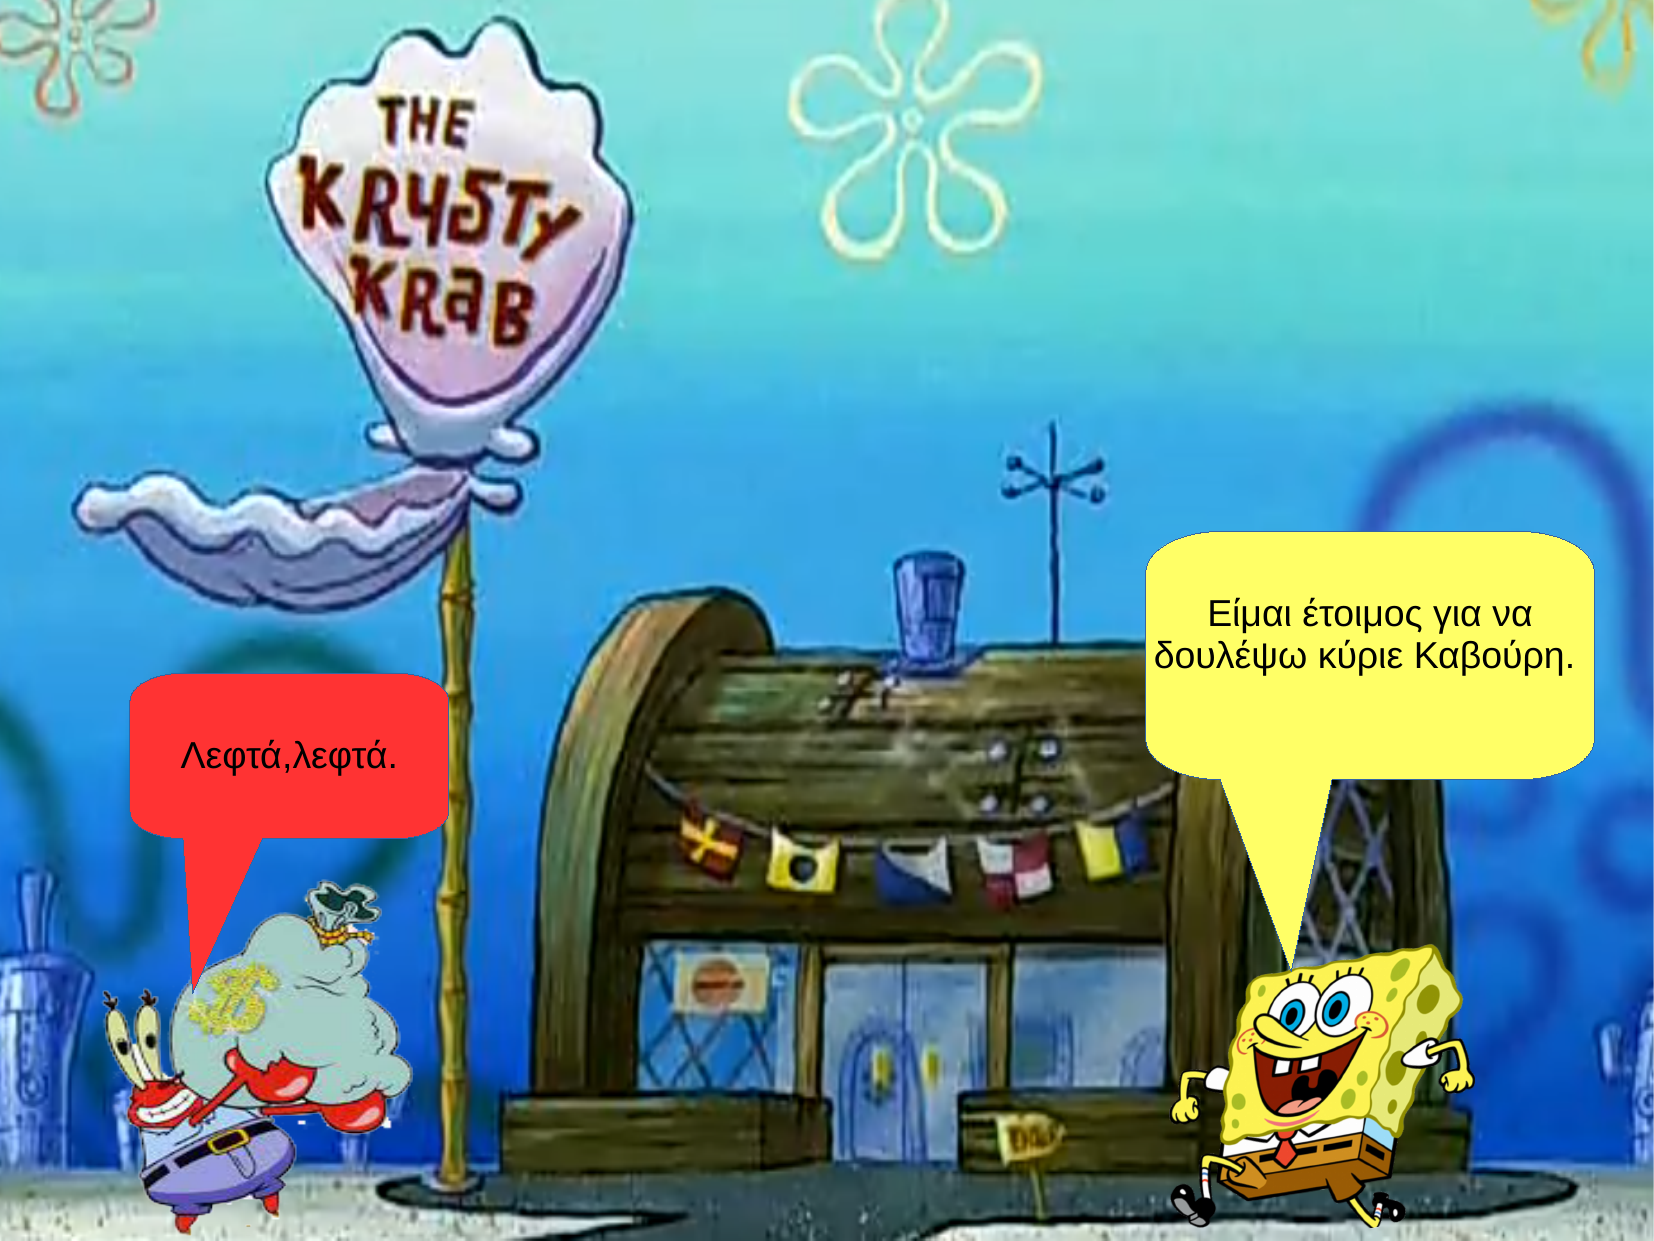

Είμαι έτοιμος για να
δουλέψω κύριε Καβούρη.
Λεφτά,λεφτά.